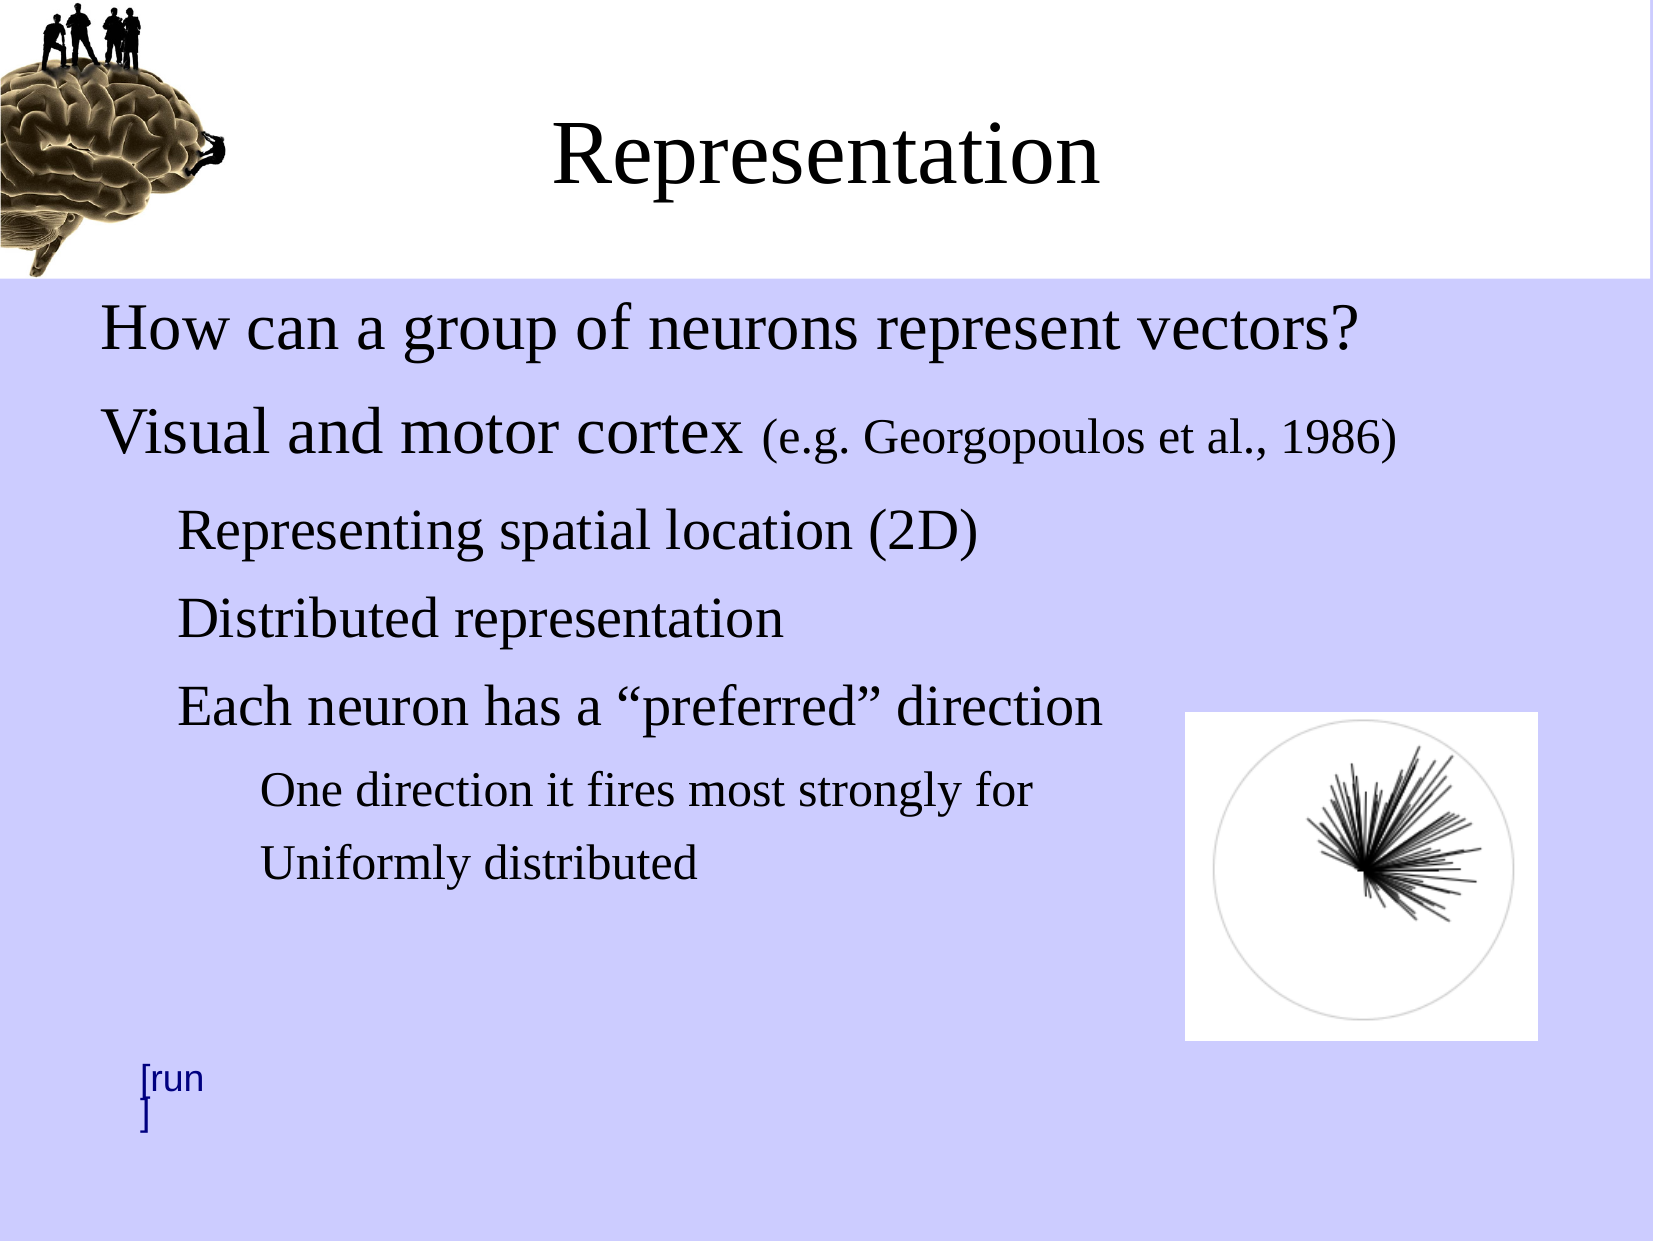

# Representation
How can a group of neurons represent vectors?
Visual and motor cortex (e.g. Georgopoulos et al., 1986)
Representing spatial location (2D)
Distributed representation
Each neuron has a “preferred” direction
One direction it fires most strongly for
Uniformly distributed
[run]